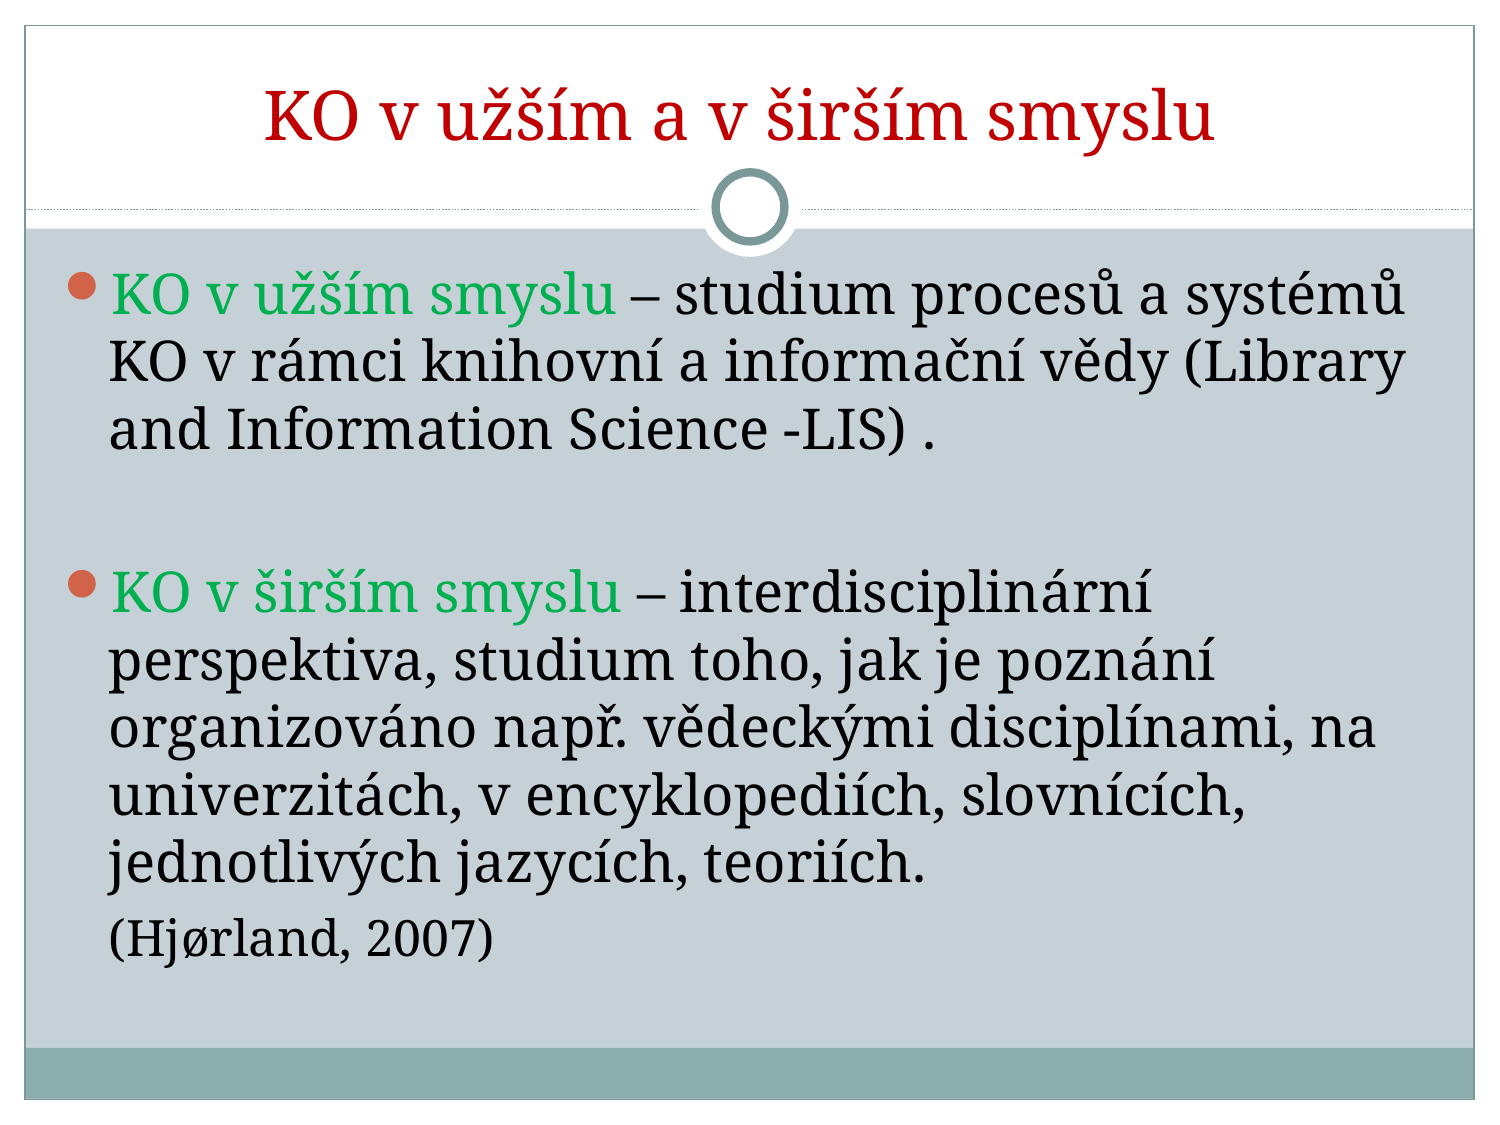

# KO v užším a v širším smyslu
KO v užším smyslu – studium procesů a systémů KO v rámci knihovní a informační vědy (Library and Information Science -LIS) .
KO v širším smyslu – interdisciplinární perspektiva, studium toho, jak je poznání organizováno např. vědeckými disciplínami, na univerzitách, v encyklopediích, slovnících, jednotlivých jazycích, teoriích.
	(Hjørland, 2007)